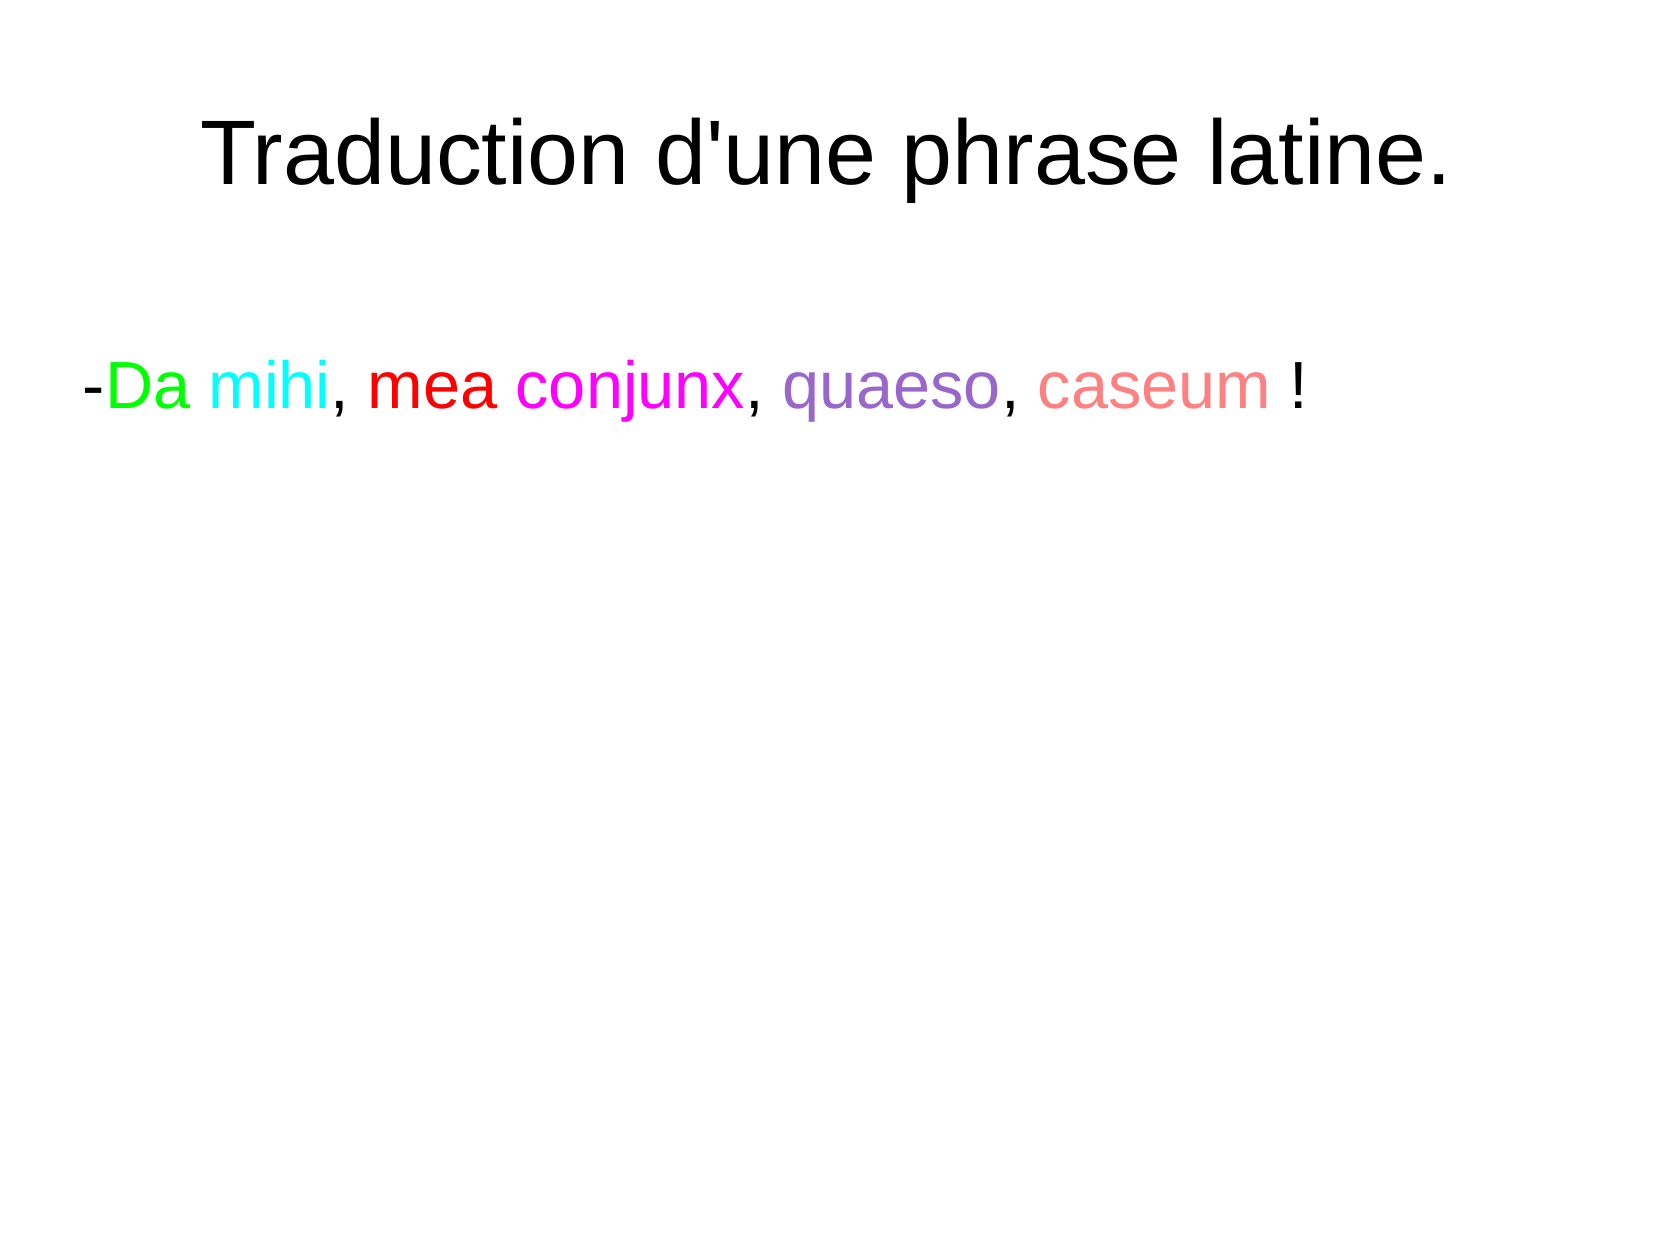

# Traduction d'une phrase latine.
-Da mihi, mea conjunx, quaeso, caseum !